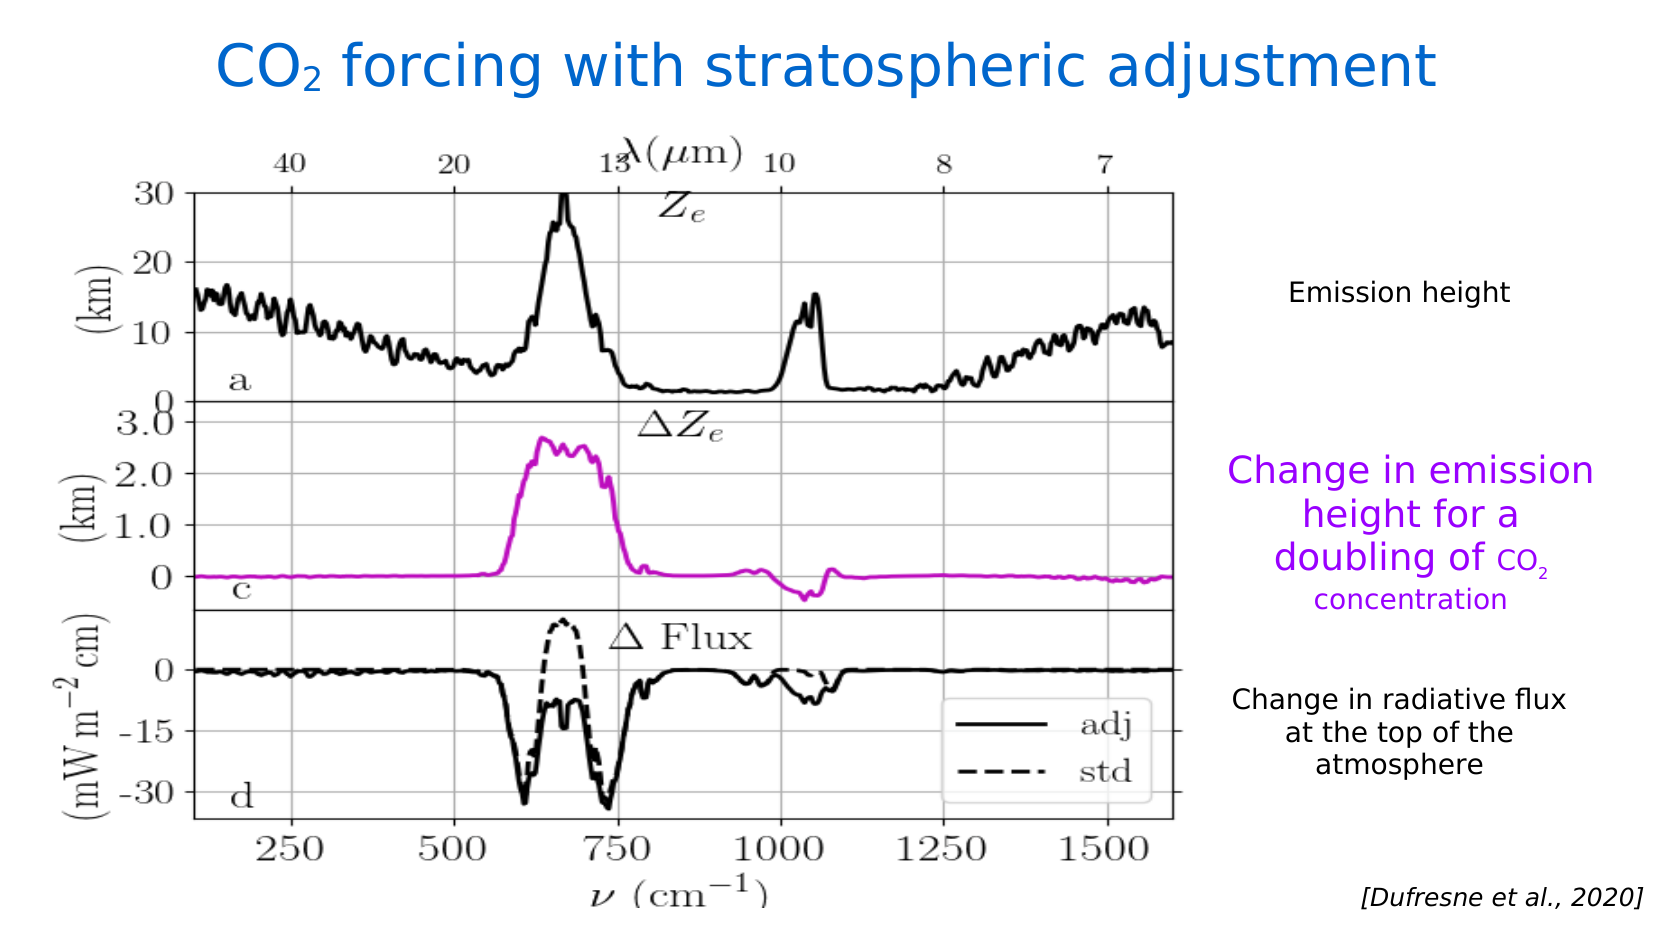

CO2 forcing with stratospheric adjustment
Emission height
Change in emission height for a doubling of CO2 concentration
Change in radiative flux at the top of the atmosphere
[Dufresne et al., 2020]